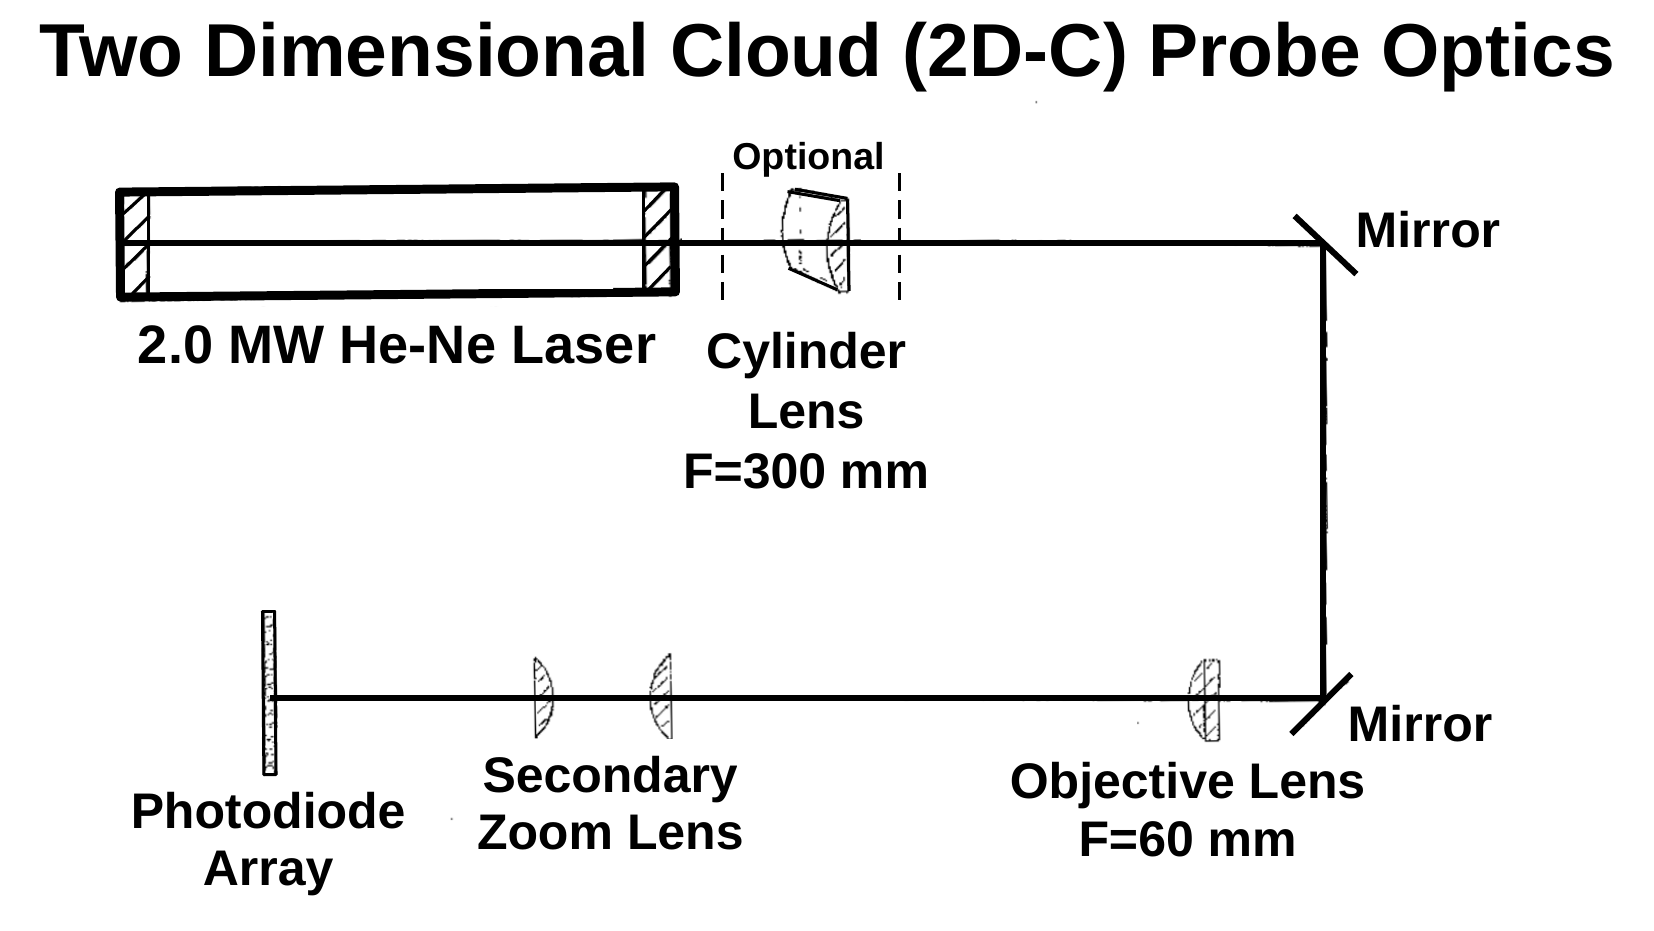

Two Dimensional Cloud (2D-C) Probe Optics
Optional
`
Mirror
2.0 MW He-Ne Laser
Cylinder
Lens
F=300 mm
Mirror
Secondary
Zoom Lens
Objective Lens
F=60 mm
Photodiode Array